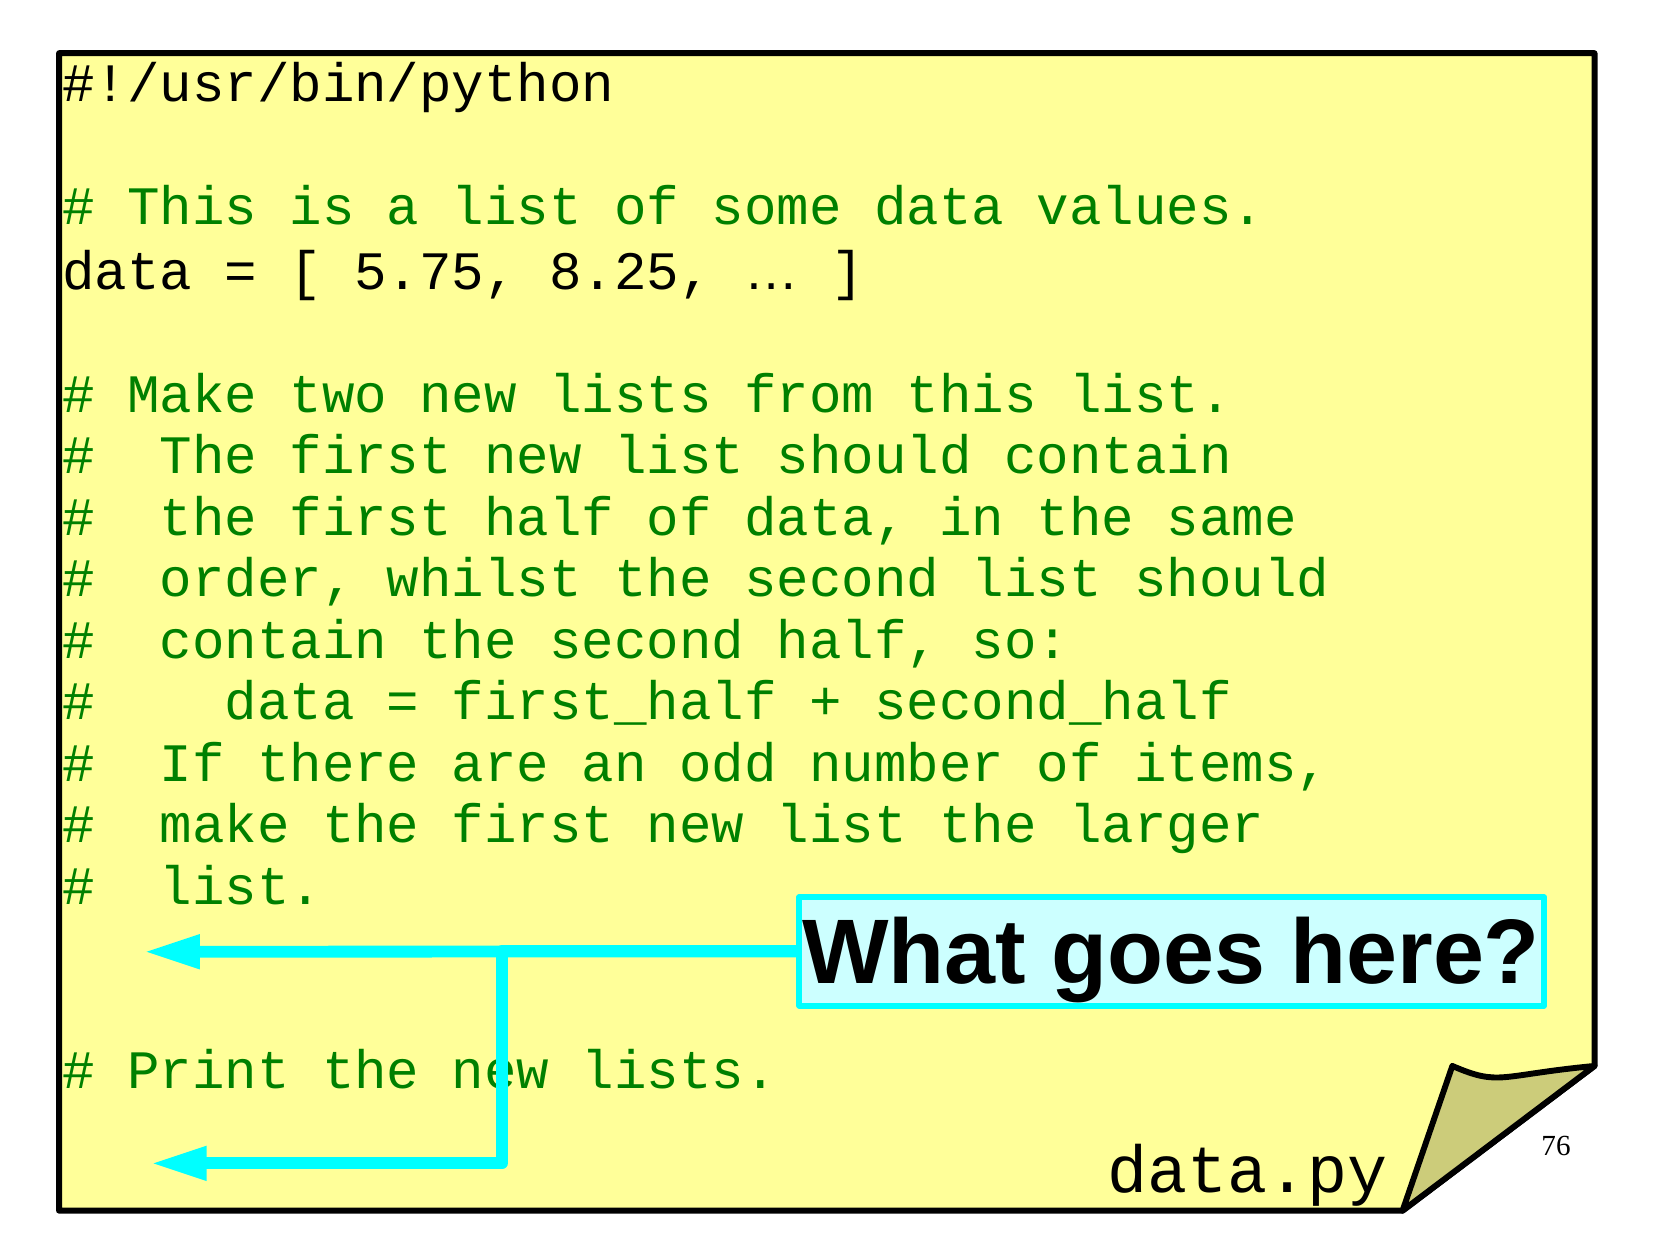

#!/usr/bin/python
# This is a list of some data values.
data = [ 5.75, 8.25, … ]
# Make two new lists from this list.
# The first new list should contain
# the first half of data, in the same
# order, whilst the second list should
# contain the second half, so:
# data = first_half + second_half
# If there are an odd number of items,
# make the first new list the larger
# list.
# Print the new lists.
What goes here?
76
data.py